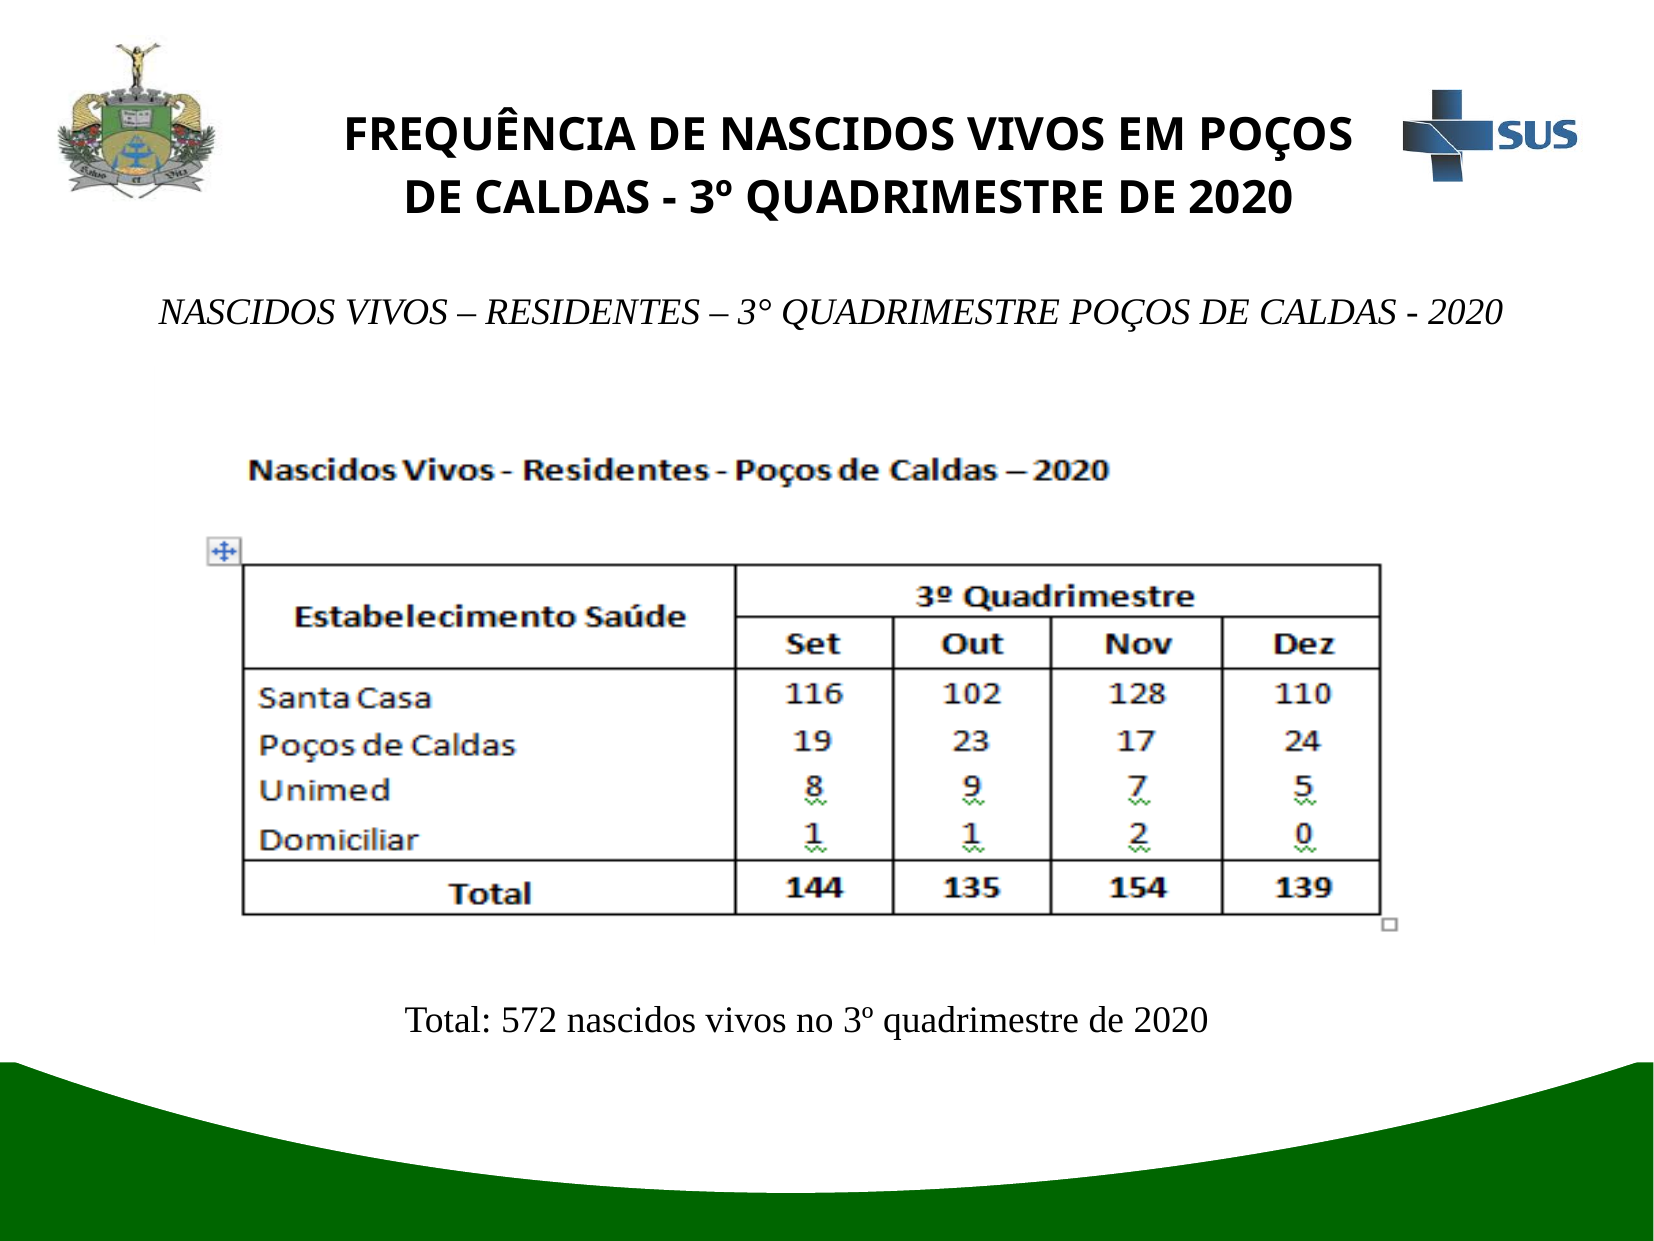

FREQUÊNCIA DE NASCIDOS VIVOS EM POÇOS DE CALDAS - 3º QUADRIMESTRE DE 2020
NASCIDOS VIVOS – RESIDENTES – 3° QUADRIMESTRE POÇOS DE CALDAS - 2020
Total: 572 nascidos vivos no 3º quadrimestre de 2020